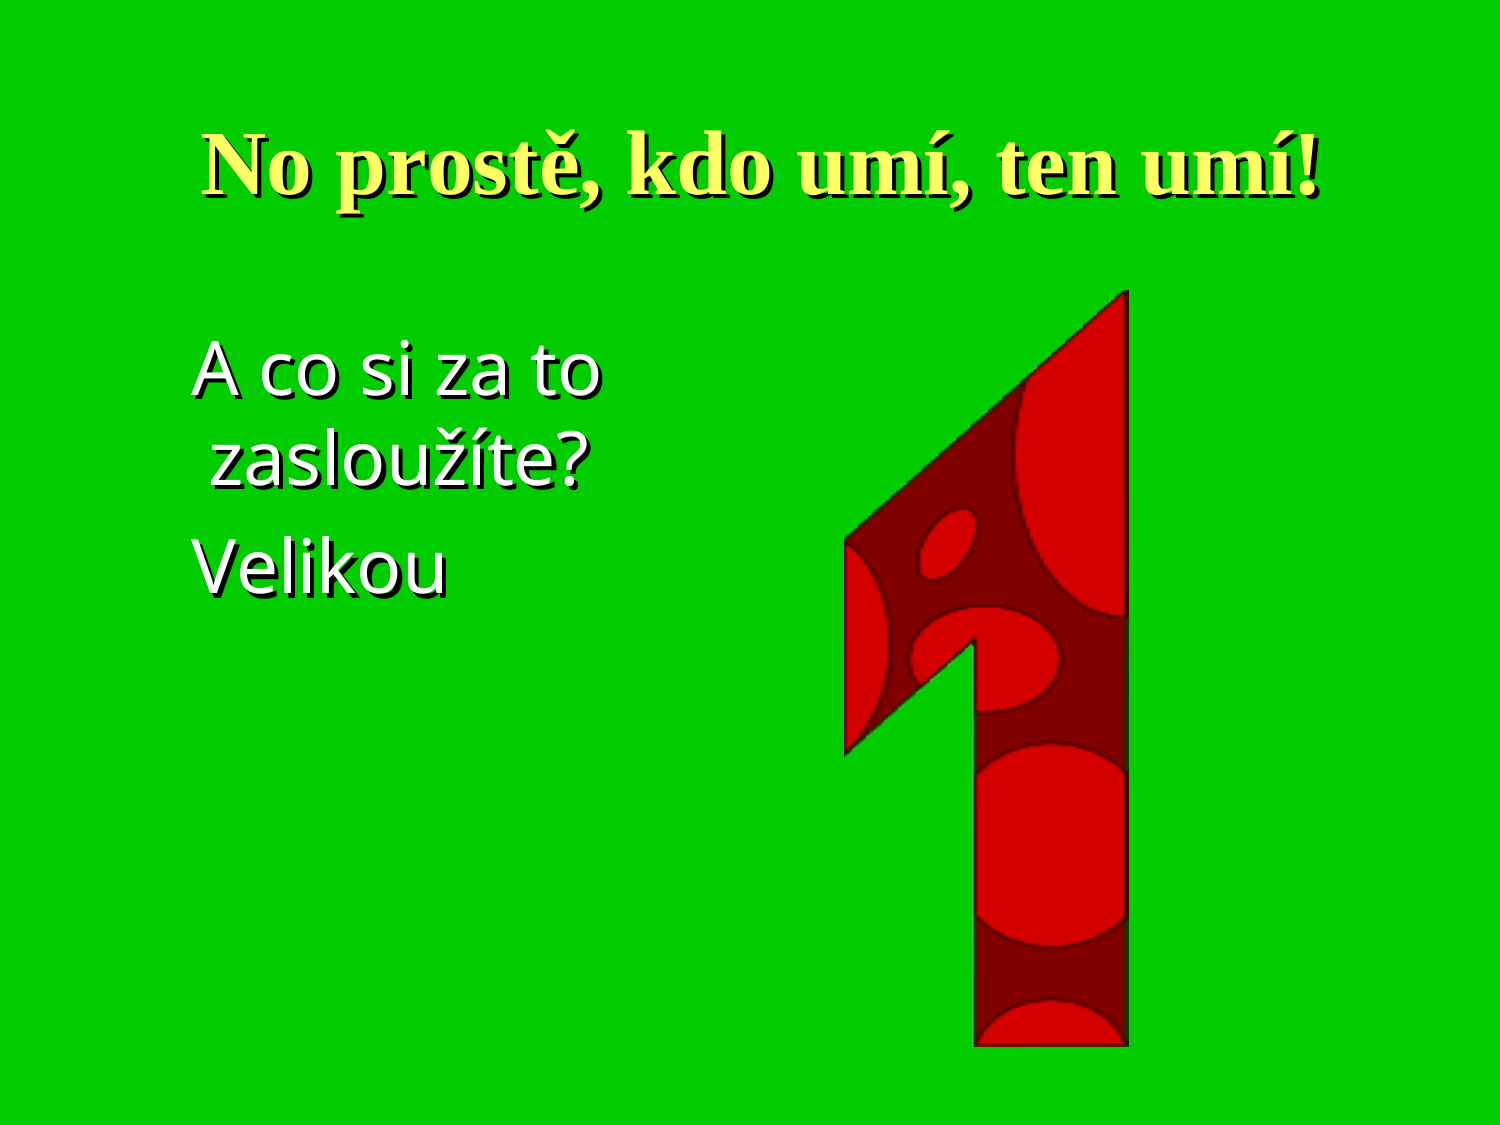

# No prostě, kdo umí, ten umí!
 A co si za to zasloužíte?
 Velikou